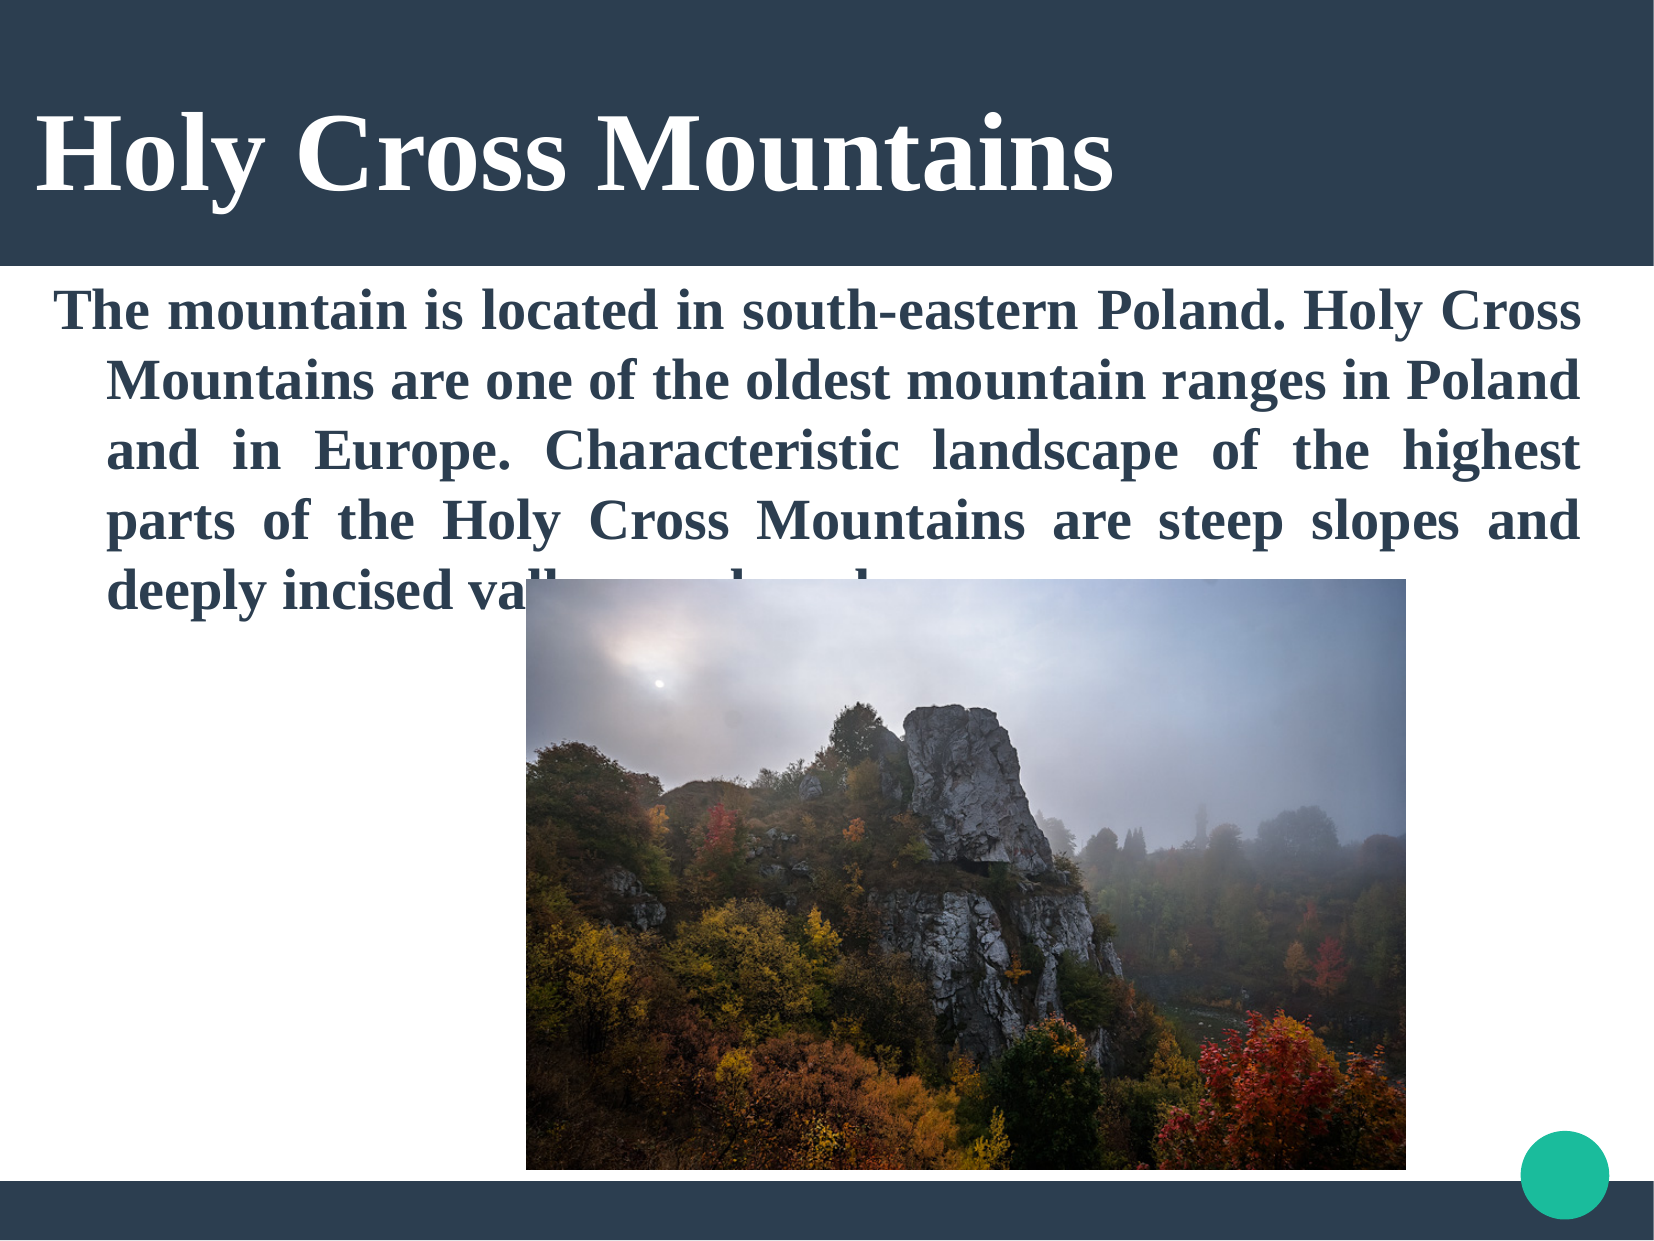

# Holy Cross Mountains
The mountain is located in south-eastern Poland. Holy Cross Mountains are one of the oldest mountain ranges in Poland and in Europe. Characteristic landscape of the highest parts of the Holy Cross Mountains are steep slopes and deeply incised valleys and rocks.